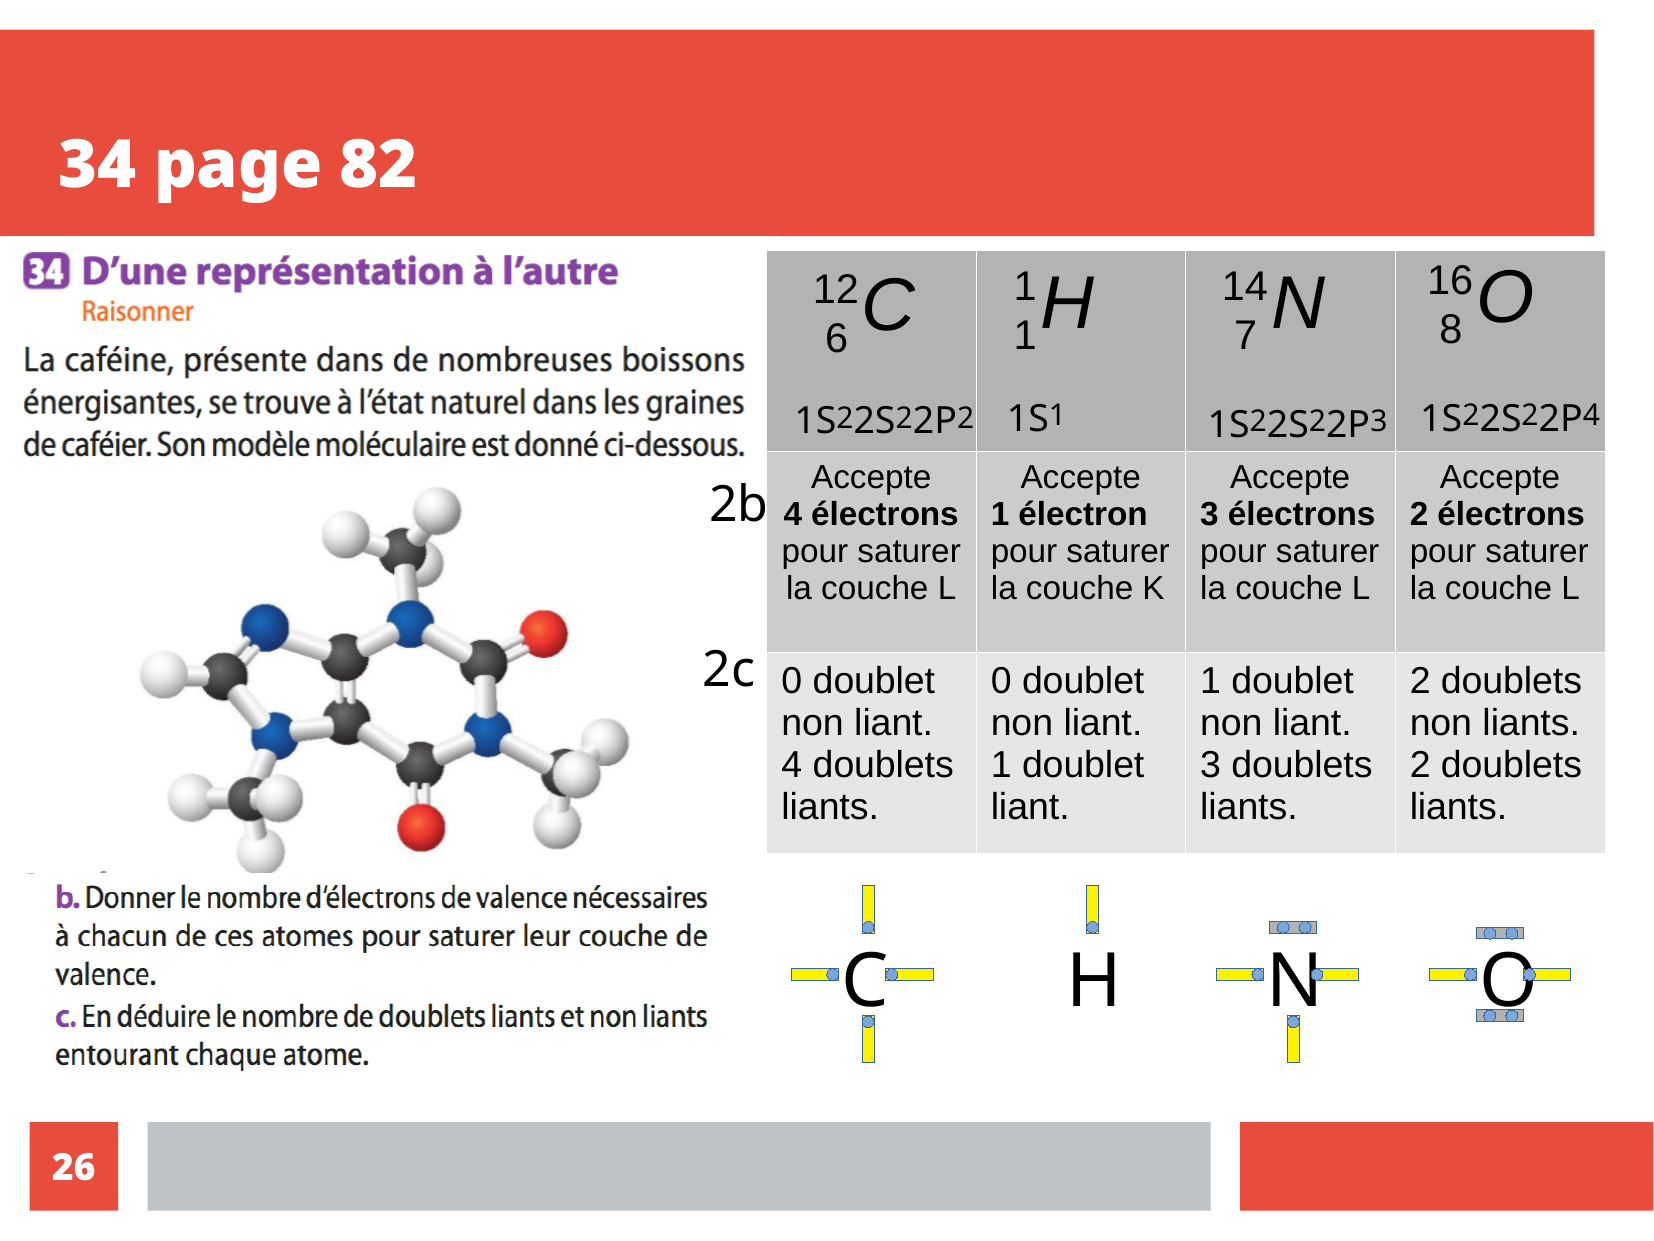

# 34 page 82
| | | | |
| --- | --- | --- | --- |
| Accepte 4 électrons pour saturer la couche L | Accepte 1 électron pour saturer la couche K | Accepte 3 électrons pour saturer la couche L | Accepte 2 électrons pour saturer la couche L |
| 0 doublet non liant. 4 doublets liants. | 0 doublet non liant. 1 doublet liant. | 1 doublet non liant. 3 doublets liants. | 2 doublets non liants. 2 doublets liants. |
1S1
1S22S22P4
1S22S22P2
1S22S22P3
2b
2c
C
H
N
O
26